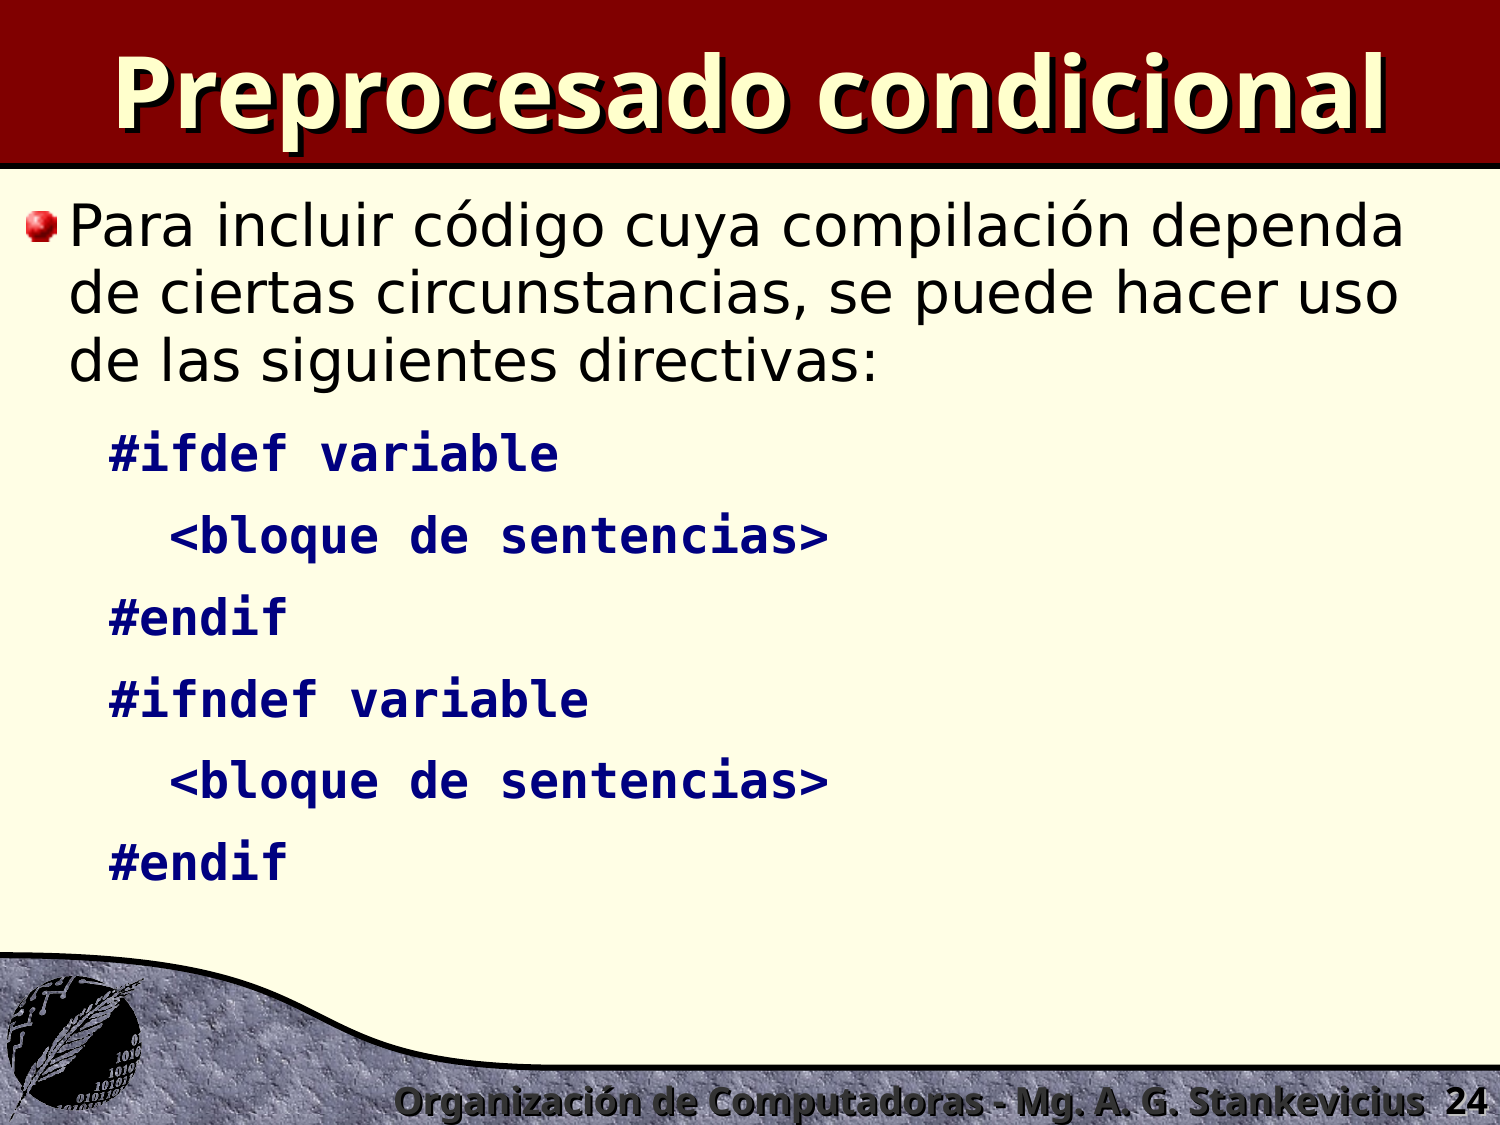

# Preprocesado condicional
Para incluir código cuya compilación dependa de ciertas circunstancias, se puede hacer uso de las siguientes directivas:
#ifdef variable
 <bloque de sentencias>
#endif
#ifndef variable
 <bloque de sentencias>
#endif
24